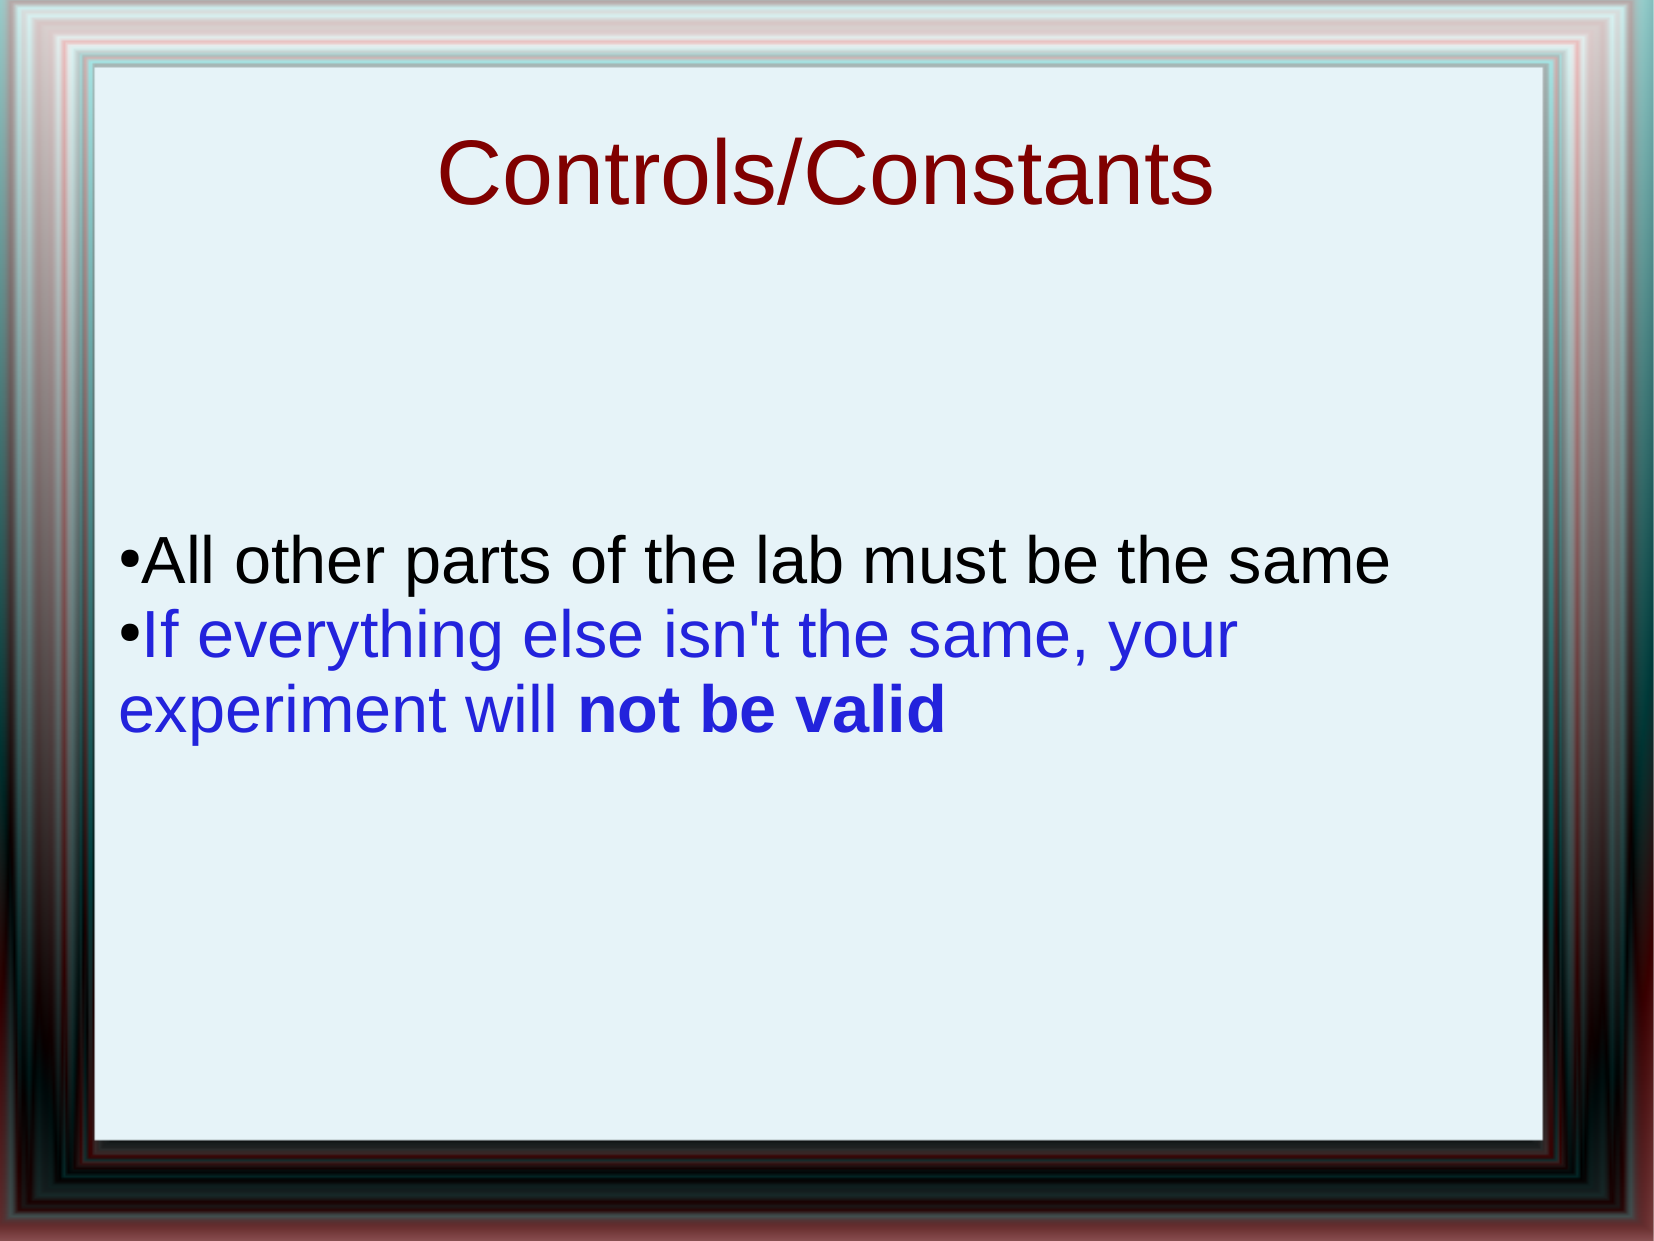

# Controls/Constants
All other parts of the lab must be the same
If everything else isn't the same, your experiment will not be valid